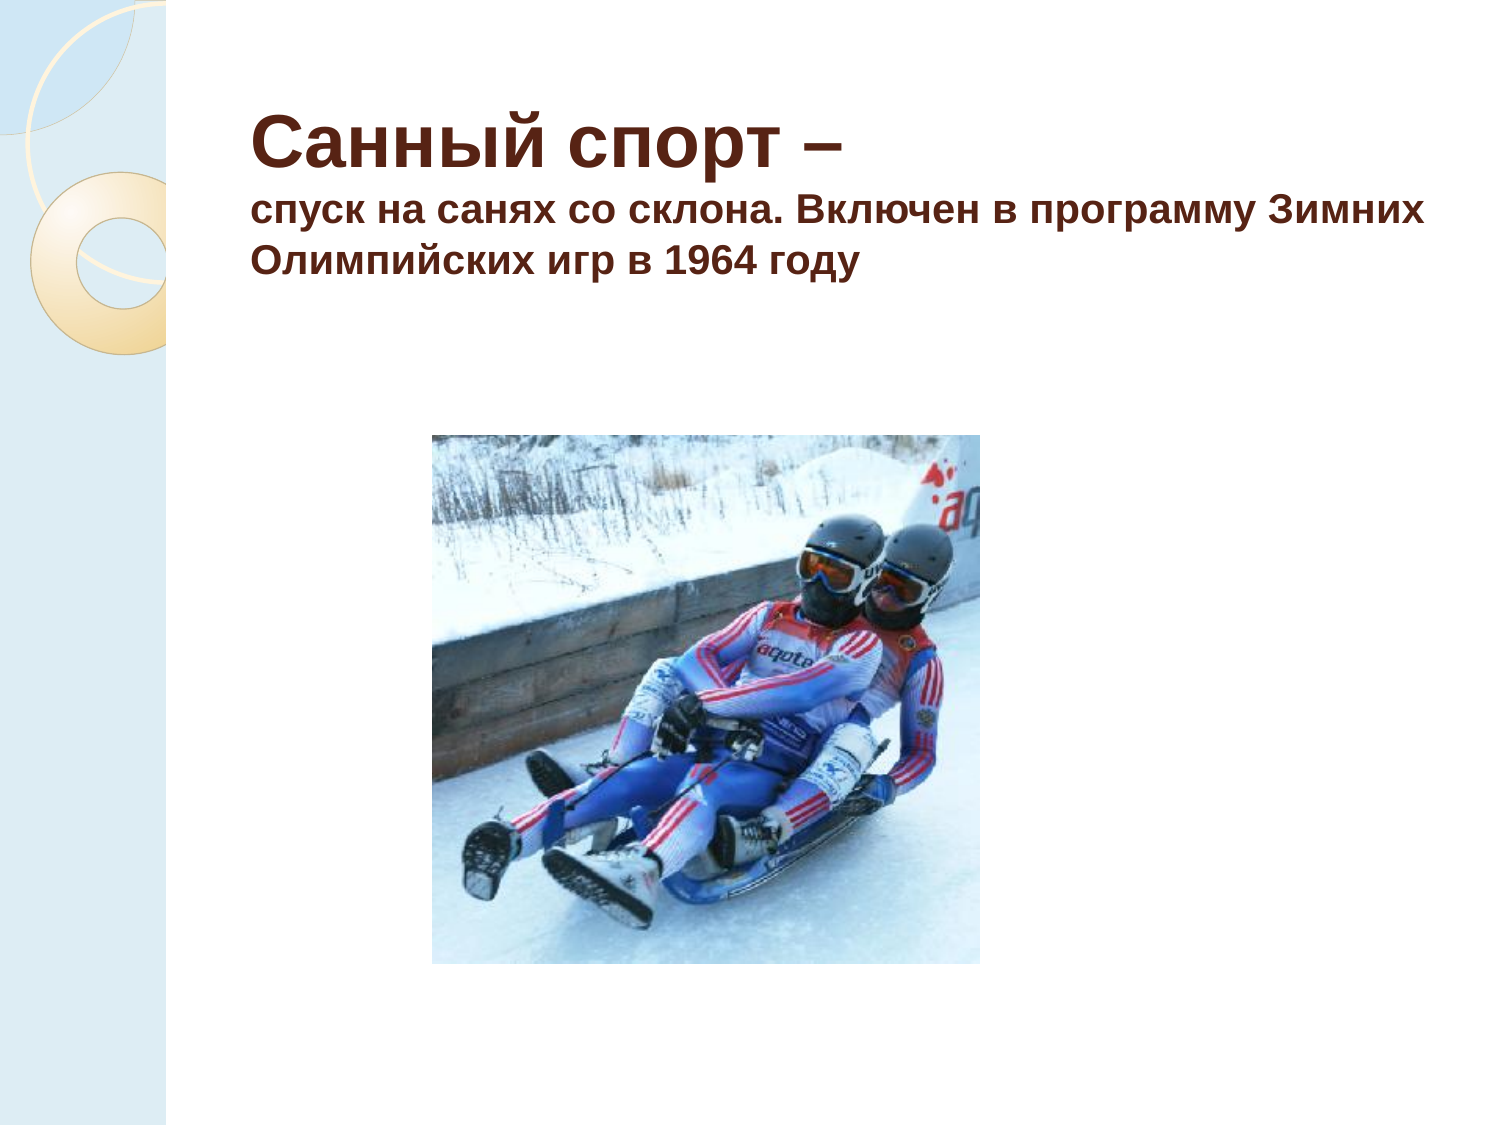

# Санный спорт – спуск на санях со склона. Включен в программу Зимних Олимпийских игр в 1964 году